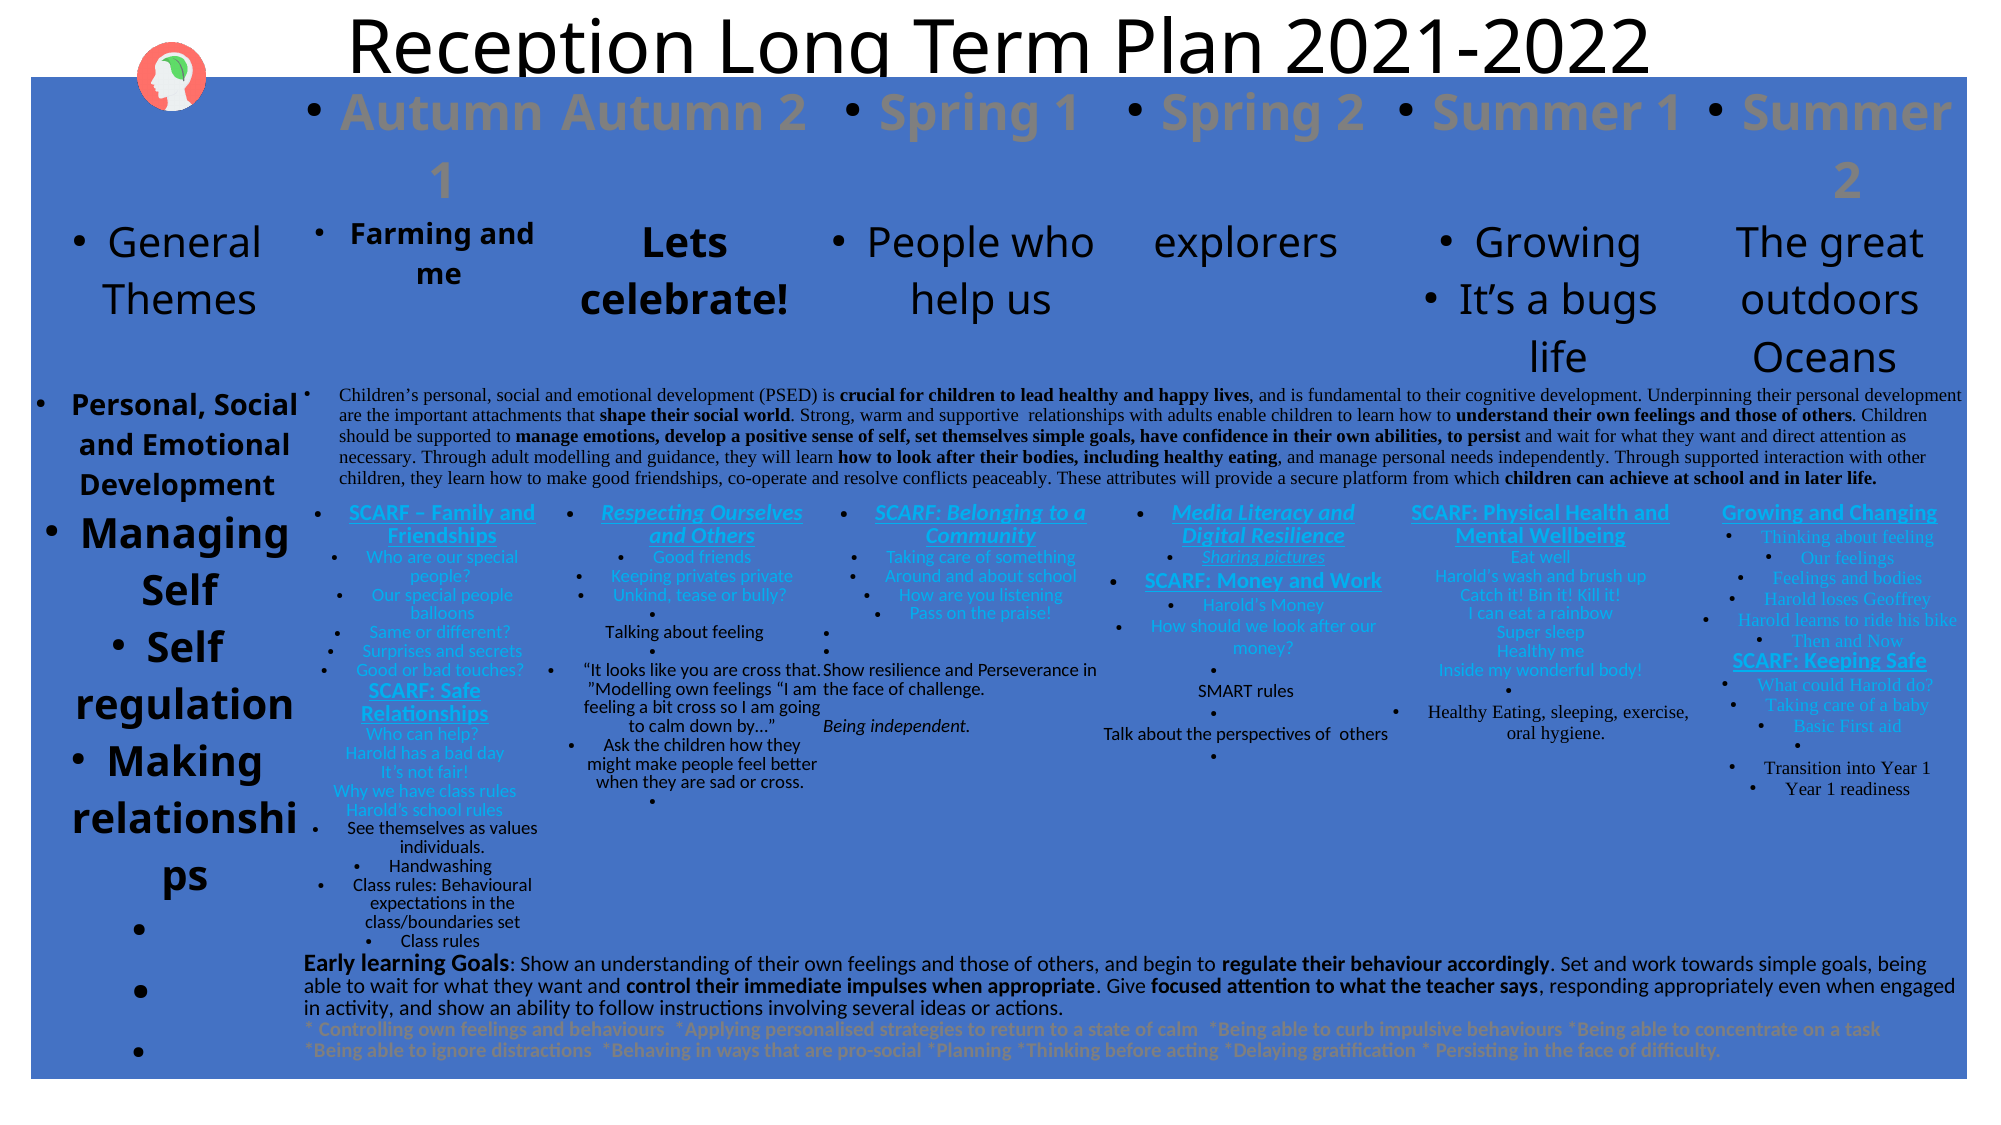

Reception Long Term Plan 2021-2022
| | Autumn 1 | Autumn 2 | Spring 1 | Spring 2 | Summer 1 | Summer 2 |
| --- | --- | --- | --- | --- | --- | --- |
| General Themes | Farming and me | Lets celebrate! | People who help us | explorers | Growing It’s a bugs life | The great outdoors Oceans |
| Personal, Social and Emotional Development | Children’s personal, social and emotional development (PSED) is crucial for children to lead healthy and happy lives, and is fundamental to their cognitive development. Underpinning their personal development are the important attachments that shape their social world. Strong, warm and supportive relationships with adults enable children to learn how to understand their own feelings and those of others. Children should be supported to manage emotions, develop a positive sense of self, set themselves simple goals, have confidence in their own abilities, to persist and wait for what they want and direct attention as necessary. Through adult modelling and guidance, they will learn how to look after their bodies, including healthy eating, and manage personal needs independently. Through supported interaction with other children, they learn how to make good friendships, co-operate and resolve conflicts peaceably. These attributes will provide a secure platform from which children can achieve at school and in later life. | | | | | |
| Managing Self Self regulation Making relationships | SCARF – Family and Friendships Who are our special people? Our special people balloons Same or different? Surprises and secrets Good or bad touches? SCARF: Safe Relationships Who can help? Harold has a bad day It’s not fair! Why we have class rules Harold’s school rules See themselves as values individuals. Handwashing Class rules: Behavioural expectations in the class/boundaries set Class rules | Respecting Ourselves and Others Good friends Keeping privates private Unkind, tease or bully? Talking about feeling “It looks like you are cross that. ”Modelling own feelings “I am feeling a bit cross so I am going to calm down by…” Ask the children how they might make people feel better when they are sad or cross. | SCARF: Belonging to a Community Taking care of something Around and about school How are you listening Pass on the praise! Show resilience and Perseverance in the face of challenge. Being independent. | Media Literacy and Digital Resilience Sharing pictures SCARF: Money and Work Harold’s Money How should we look after our money? SMART rules Talk about the perspectives of others | SCARF: Physical Health and Mental Wellbeing Eat well Harold’s wash and brush up Catch it! Bin it! Kill it! I can eat a rainbow Super sleep Healthy me Inside my wonderful body! Healthy Eating, sleeping, exercise, oral hygiene. | Growing and Changing Thinking about feeling Our feelings Feelings and bodies Harold loses Geoffrey Harold learns to ride his bike Then and Now SCARF: Keeping Safe What could Harold do? Taking care of a baby Basic First aid Transition into Year 1 Year 1 readiness |
| | Early learning Goals: Show an understanding of their own feelings and those of others, and begin to regulate their behaviour accordingly. Set and work towards simple goals, being able to wait for what they want and control their immediate impulses when appropriate. Give focused attention to what the teacher says, responding appropriately even when engaged in activity, and show an ability to follow instructions involving several ideas or actions. \* Controlling own feelings and behaviours \*Applying personalised strategies to return to a state of calm \*Being able to curb impulsive behaviours \*Being able to concentrate on a task \*Being able to ignore distractions \*Behaving in ways that are pro-social \*Planning \*Thinking before acting \*Delaying gratification \* Persisting in the face of difficulty. | | | | | |